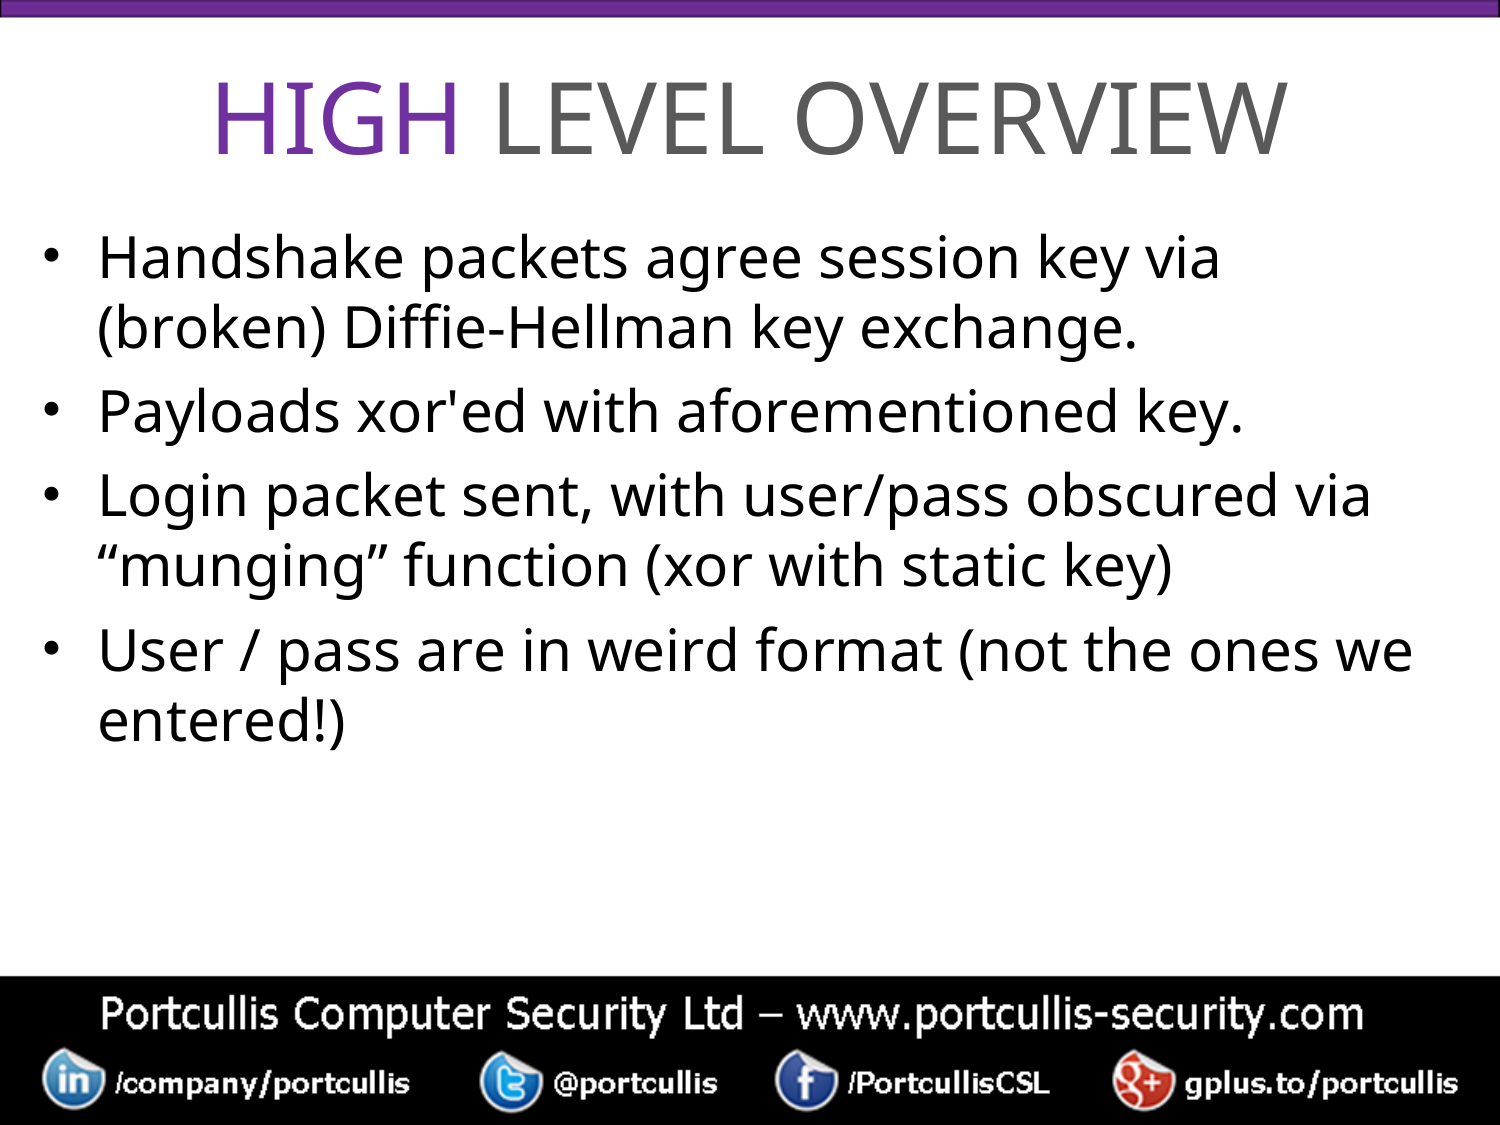

# HIGH LEVEL OVERVIEW
Handshake packets agree session key via (broken) Diffie-Hellman key exchange.
Payloads xor'ed with aforementioned key.
Login packet sent, with user/pass obscured via “munging” function (xor with static key)
User / pass are in weird format (not the ones we entered!)